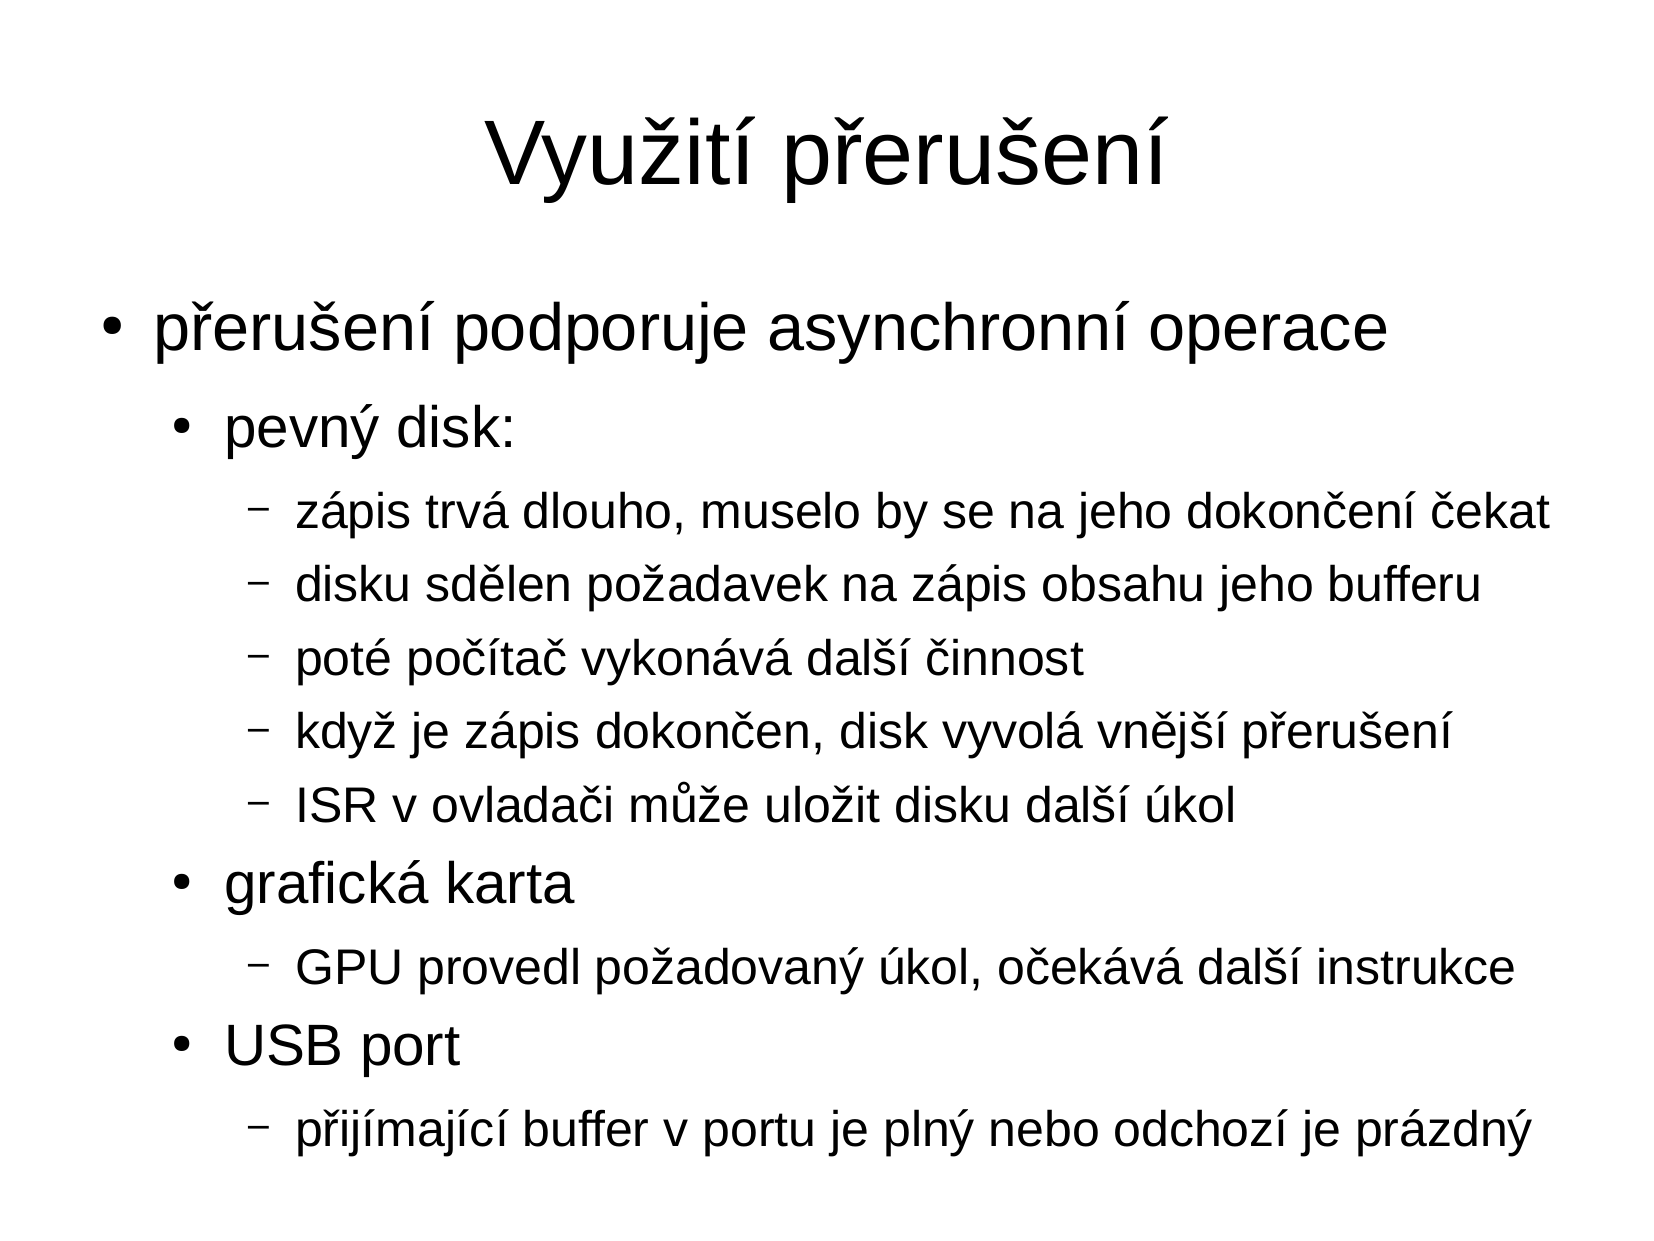

# Využití přerušení
přerušení podporuje asynchronní operace
pevný disk:
zápis trvá dlouho, muselo by se na jeho dokončení čekat
disku sdělen požadavek na zápis obsahu jeho bufferu
poté počítač vykonává další činnost
když je zápis dokončen, disk vyvolá vnější přerušení
ISR v ovladači může uložit disku další úkol
grafická karta
GPU provedl požadovaný úkol, očekává další instrukce
USB port
přijímající buffer v portu je plný nebo odchozí je prázdný